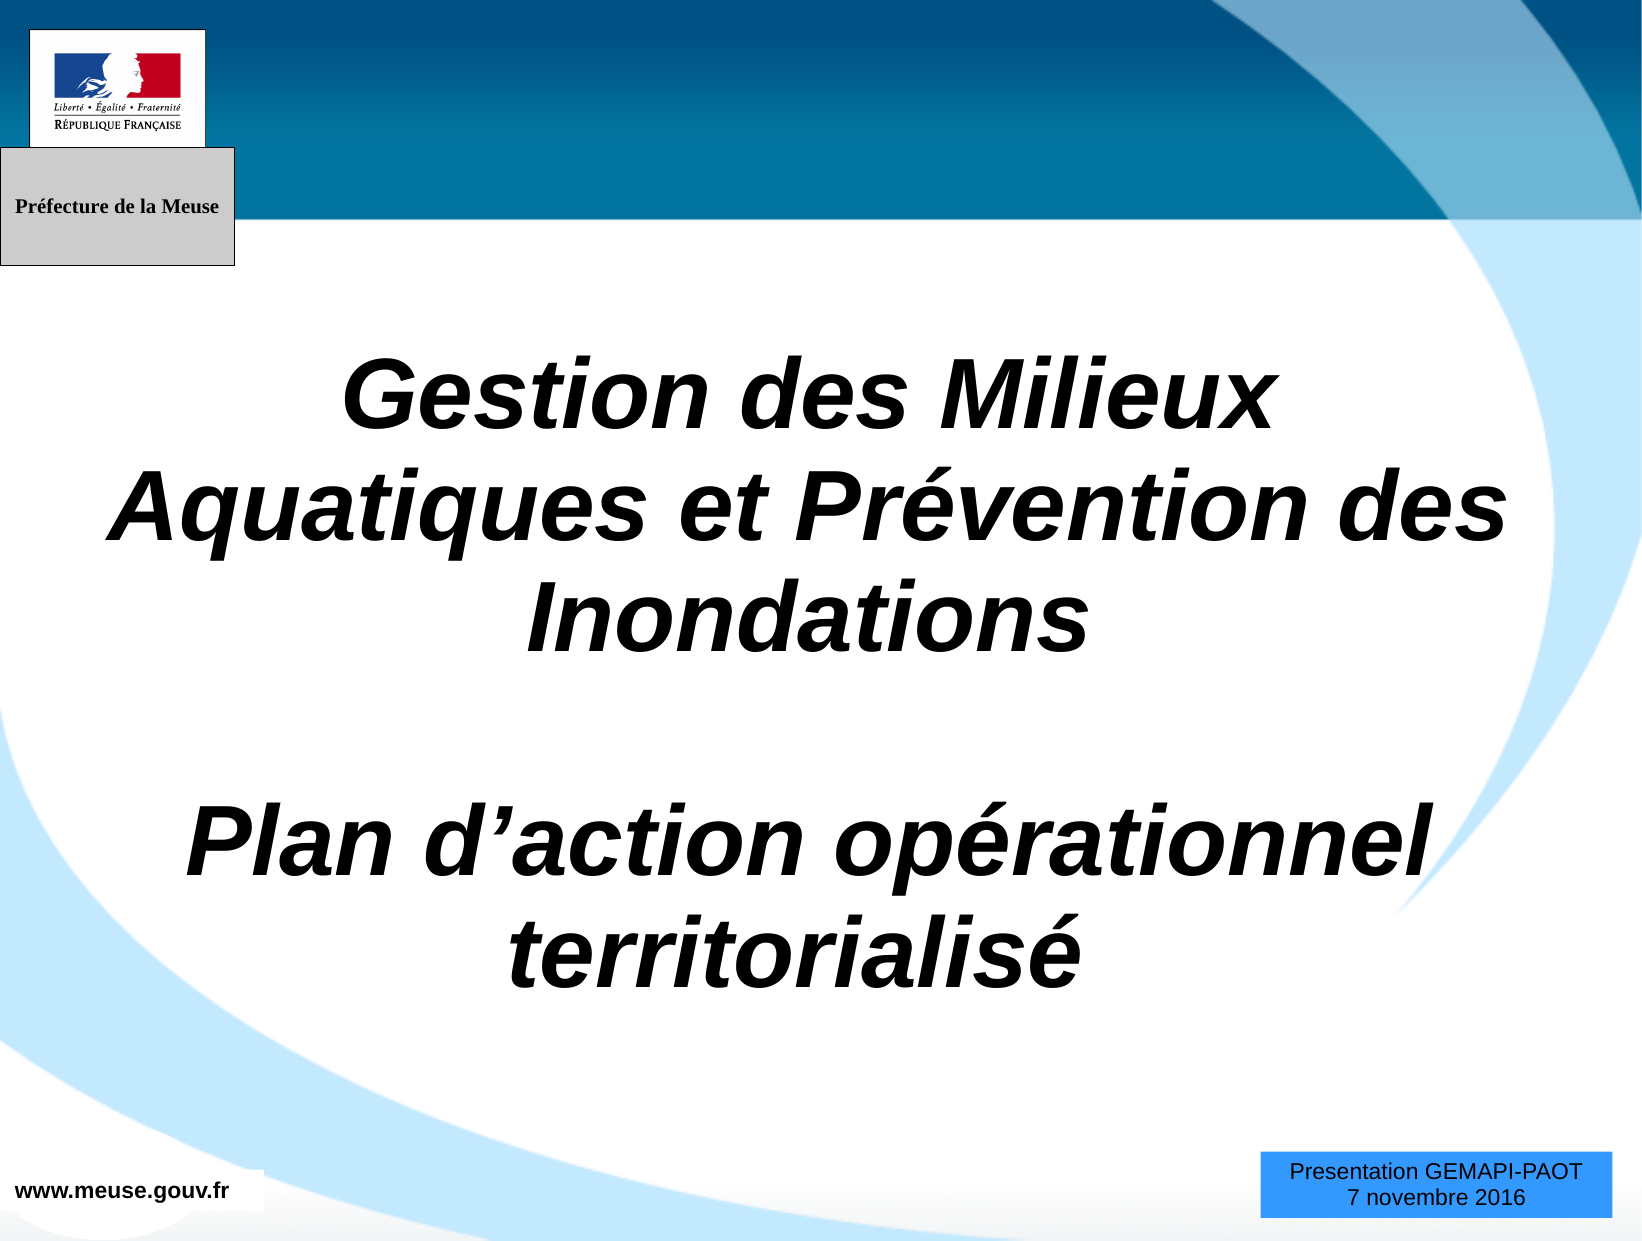

Gestion des Milieux Aquatiques et Prévention des Inondations
Plan d’action opérationnel territorialisé
Deuse